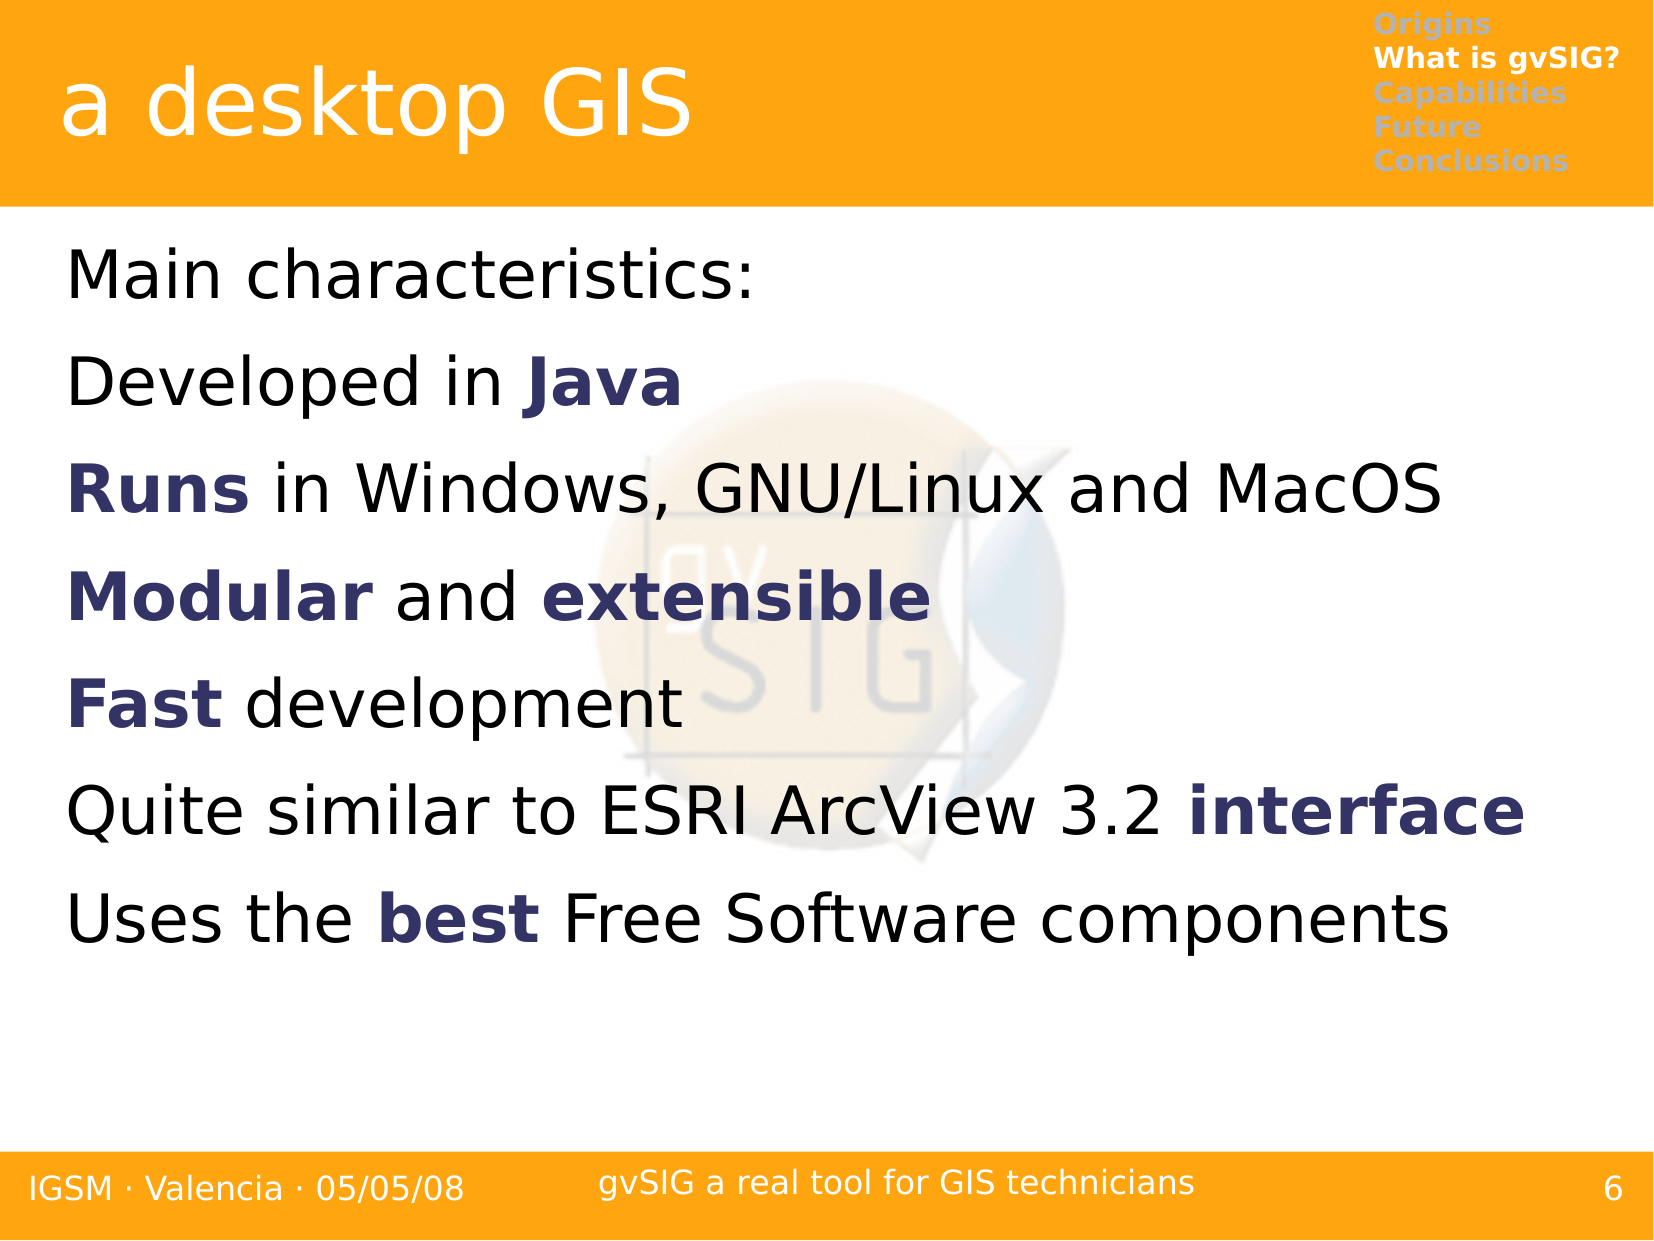

Origins
What is gvSIG?
Capabilities
Future
Conclusions
# a desktop GIS
Main characteristics:
Developed in Java
Runs in Windows, GNU/Linux and MacOS
Modular and extensible
Fast development
Quite similar to ESRI ArcView 3.2 interface
Uses the best Free Software components
gvSIG a real tool for GIS technicians
IGSM · Valencia · 05/05/08
6